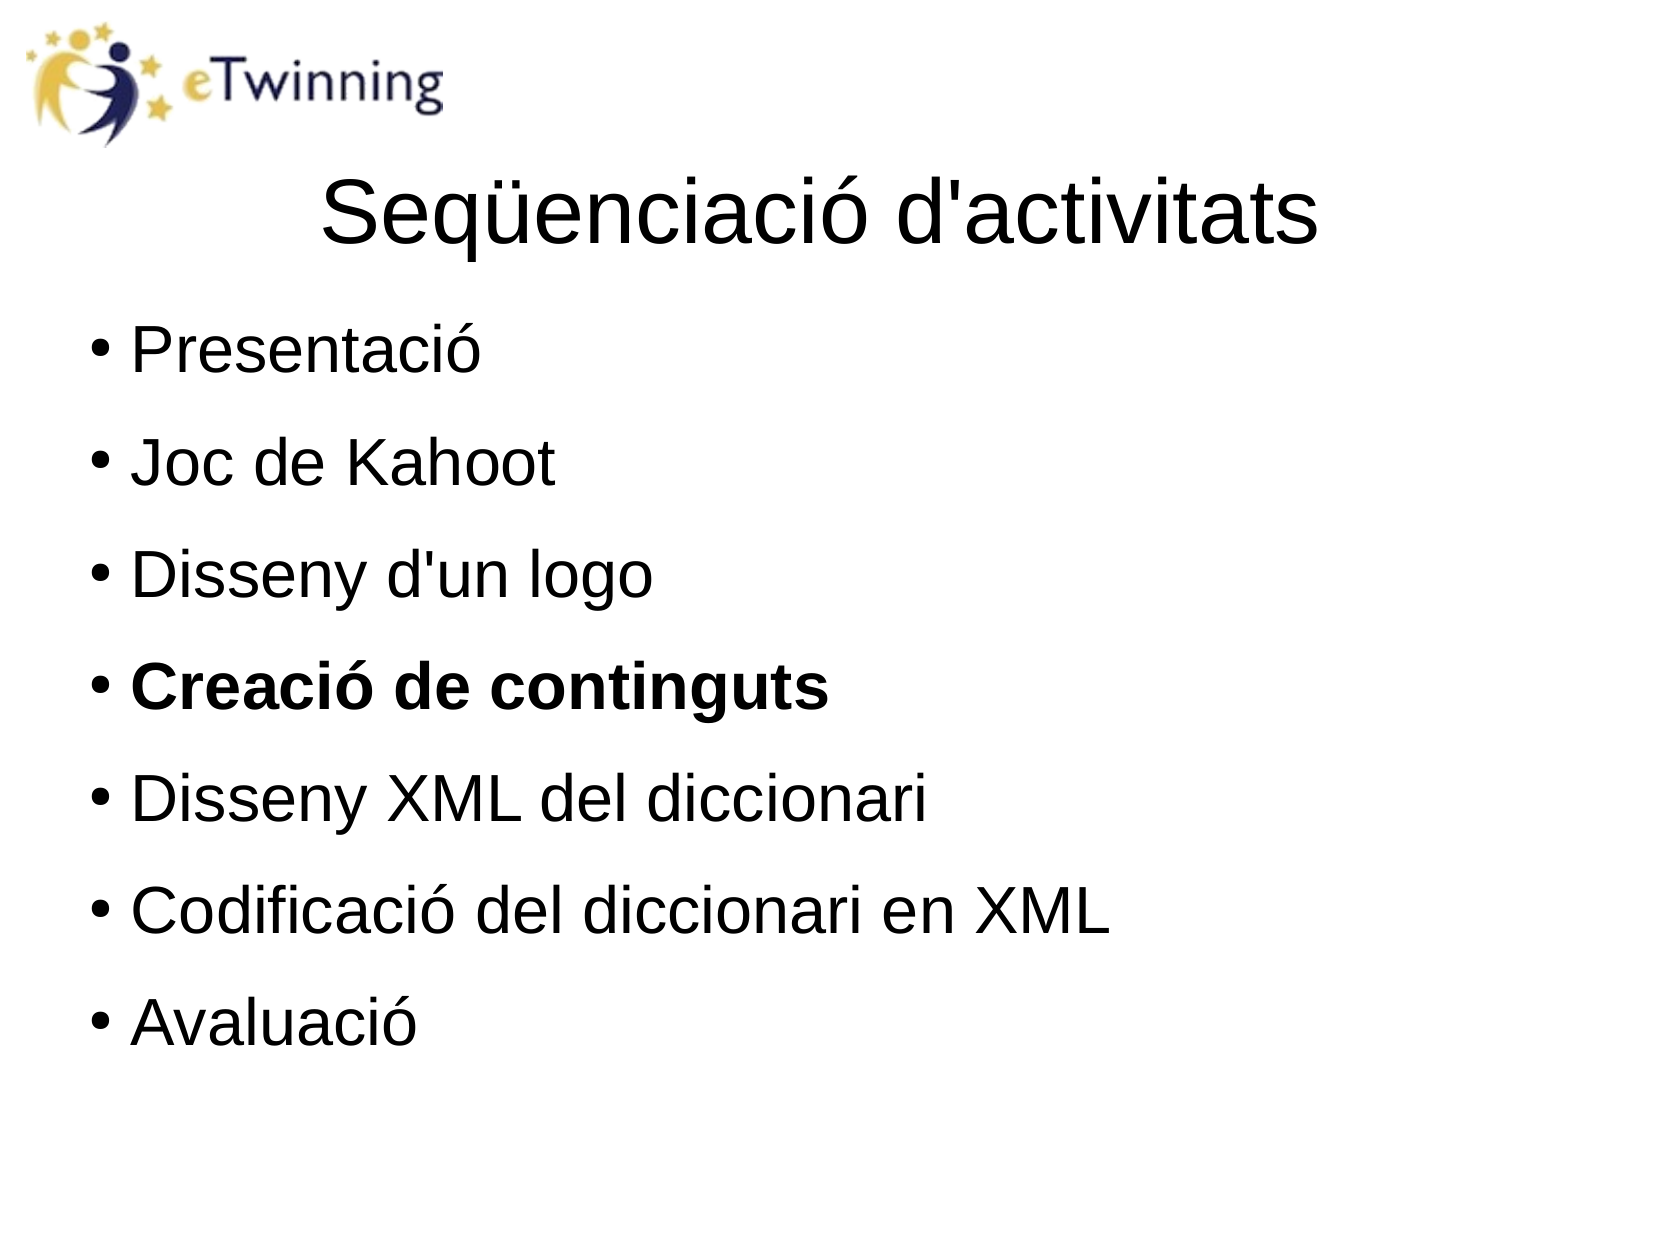

# Seqüenciació d'activitats
 Presentació
 Joc de Kahoot
 Disseny d'un logo
 Creació de continguts
 Disseny XML del diccionari
 Codificació del diccionari en XML
 Avaluació